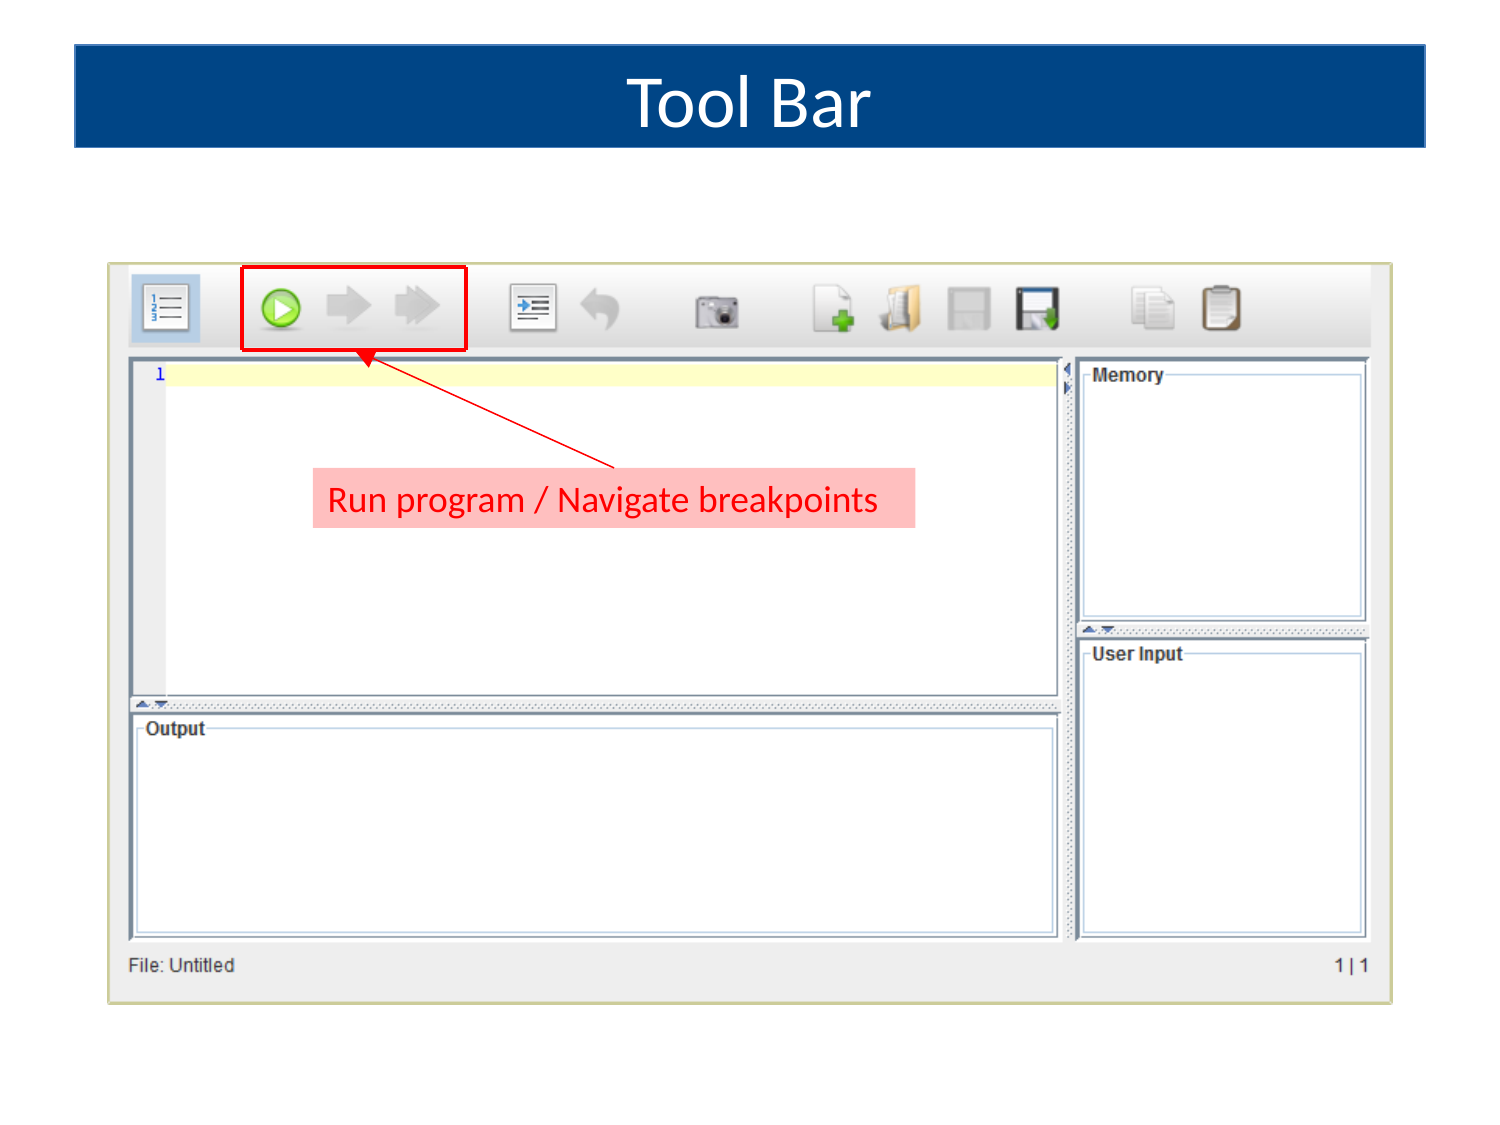

# Tool Bar
Run program / Navigate breakpoints